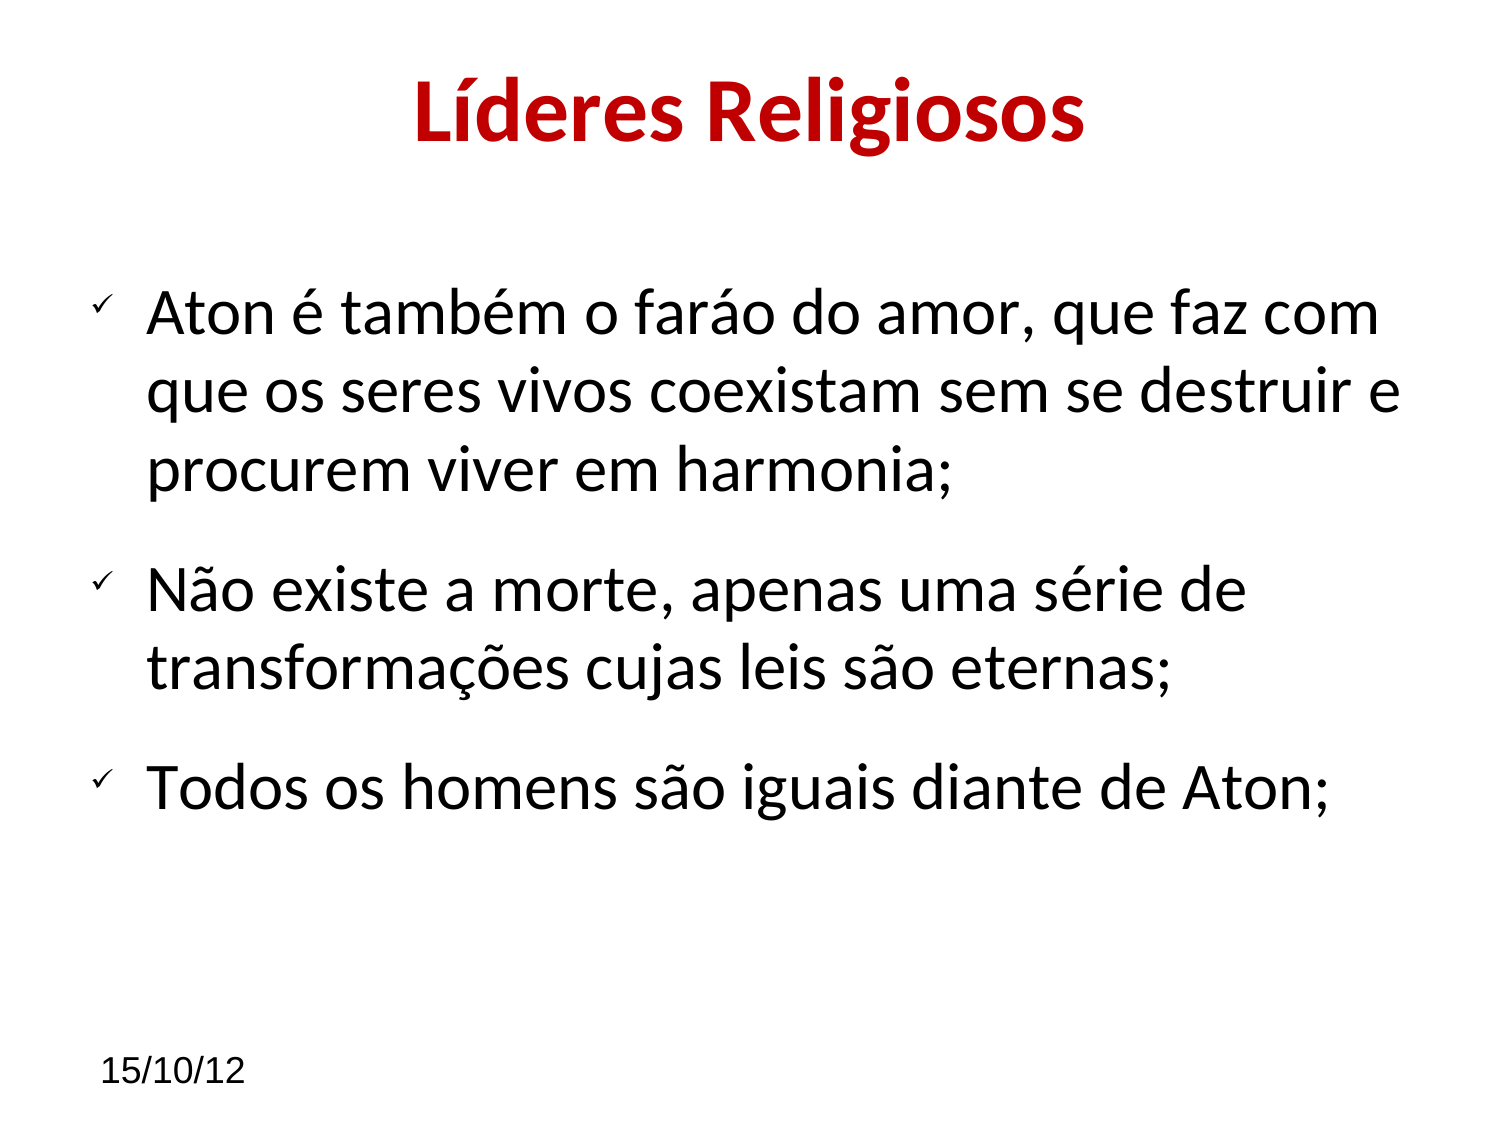

# Líderes Religiosos
Aton é também o faráo do amor, que faz com que os seres vivos coexistam sem se destruir e procurem viver em harmonia;
Não existe a morte, apenas uma série de transformações cujas leis são eternas;
Todos os homens são iguais diante de Aton;